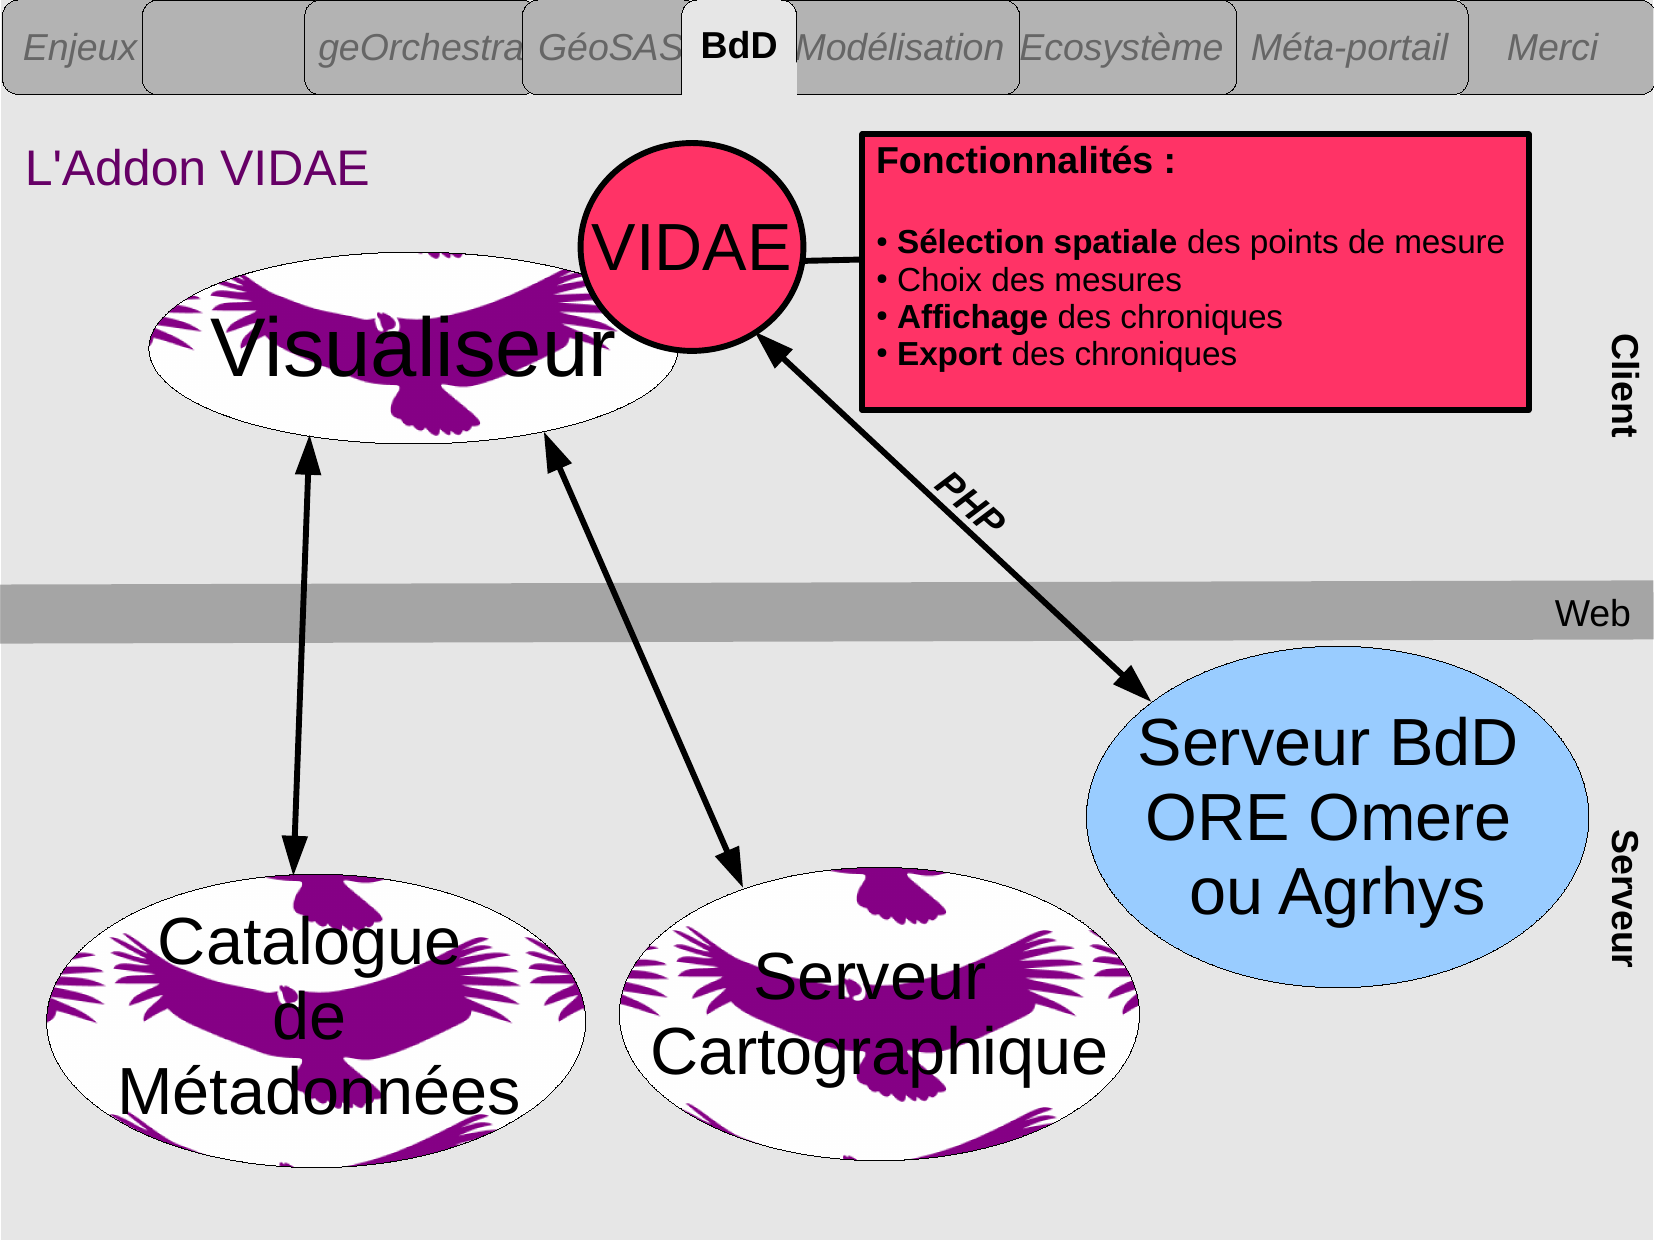

Enjeux
geOrchestra
GéoSAS
BdD
 Modélisation
 Ecosystème
 Méta-portail
Merci
# L'Addon VIDAE
Fonctionnalités :
 Sélection spatiale des points de mesure
 Choix des mesures
 Affichage des chroniques
 Export des chroniques
VIDAE
Visualiseur
Client
PHP
Web
Serveur BdD
ORE Omere
ou Agrhys
Serveur
Serveur
Cartographique
Catalogue
de
Métadonnées